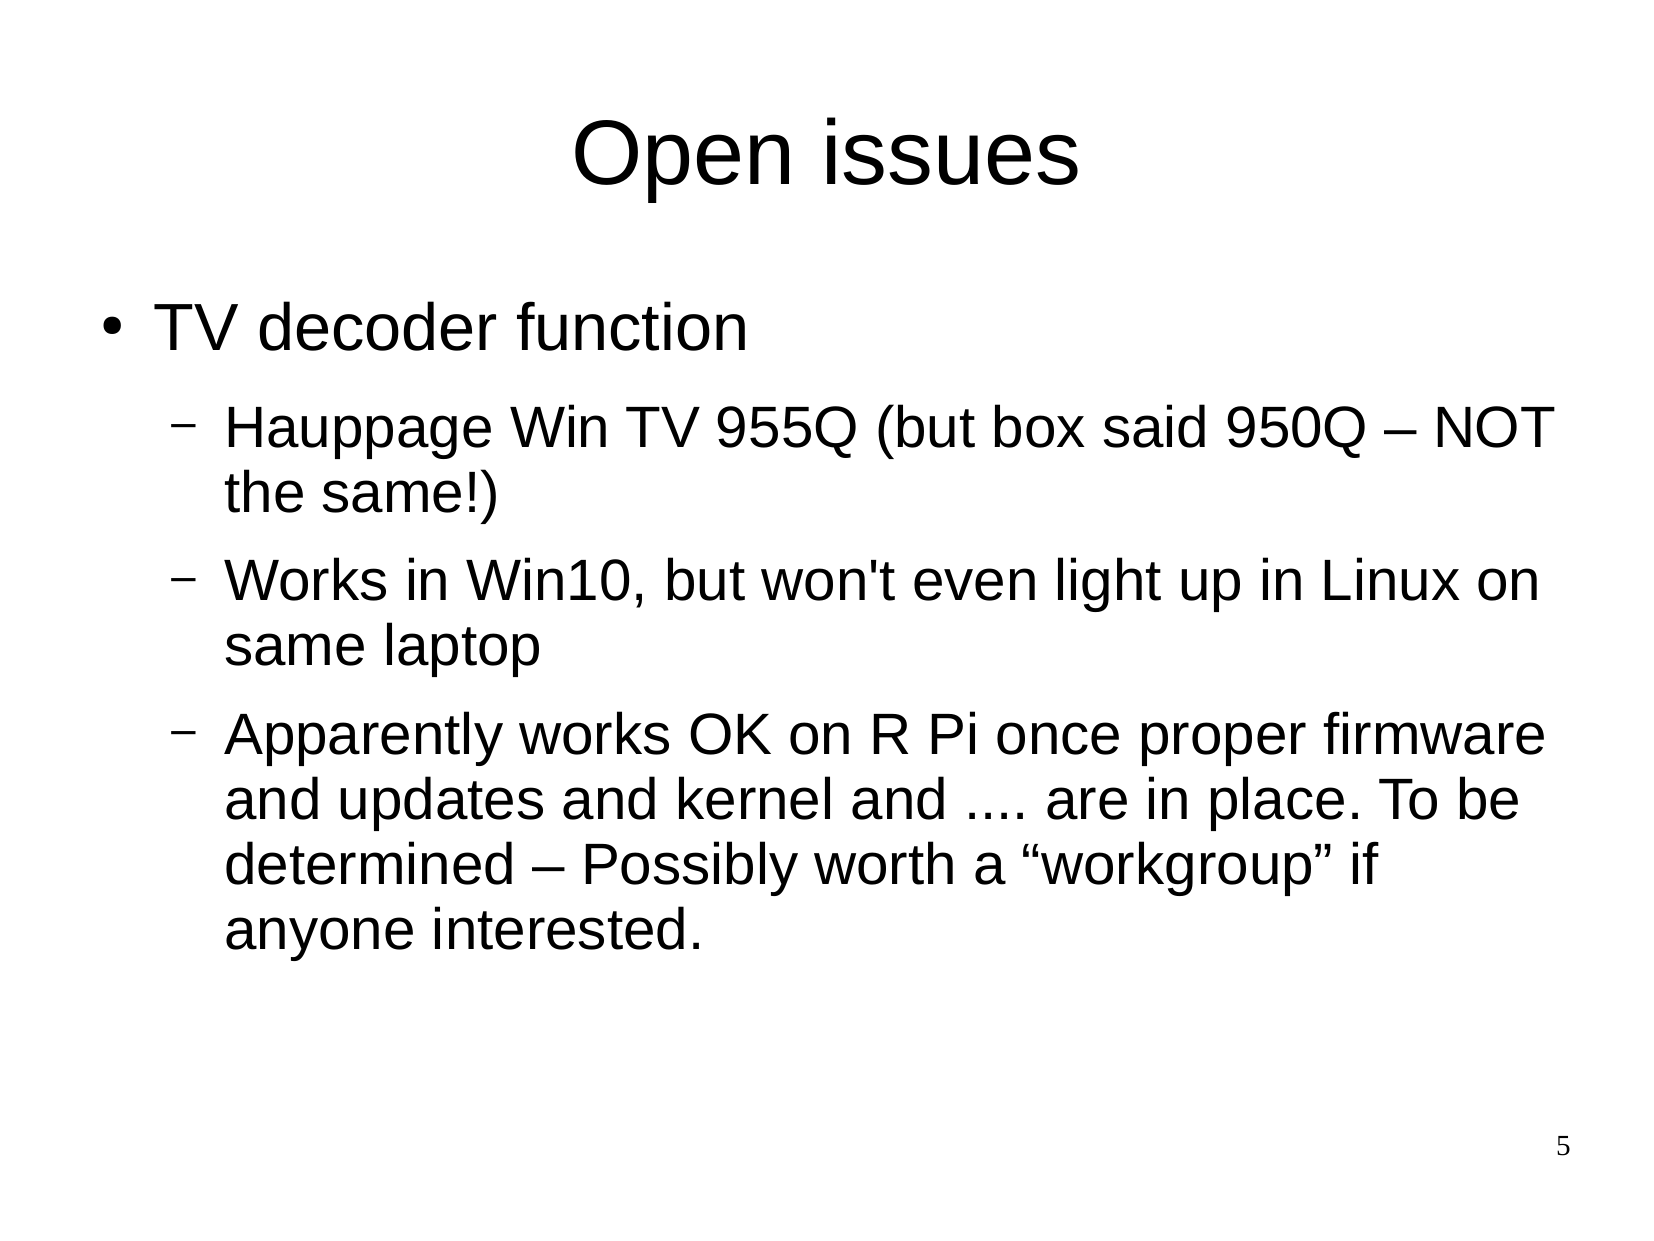

# Open issues
TV decoder function
Hauppage Win TV 955Q (but box said 950Q – NOT the same!)
Works in Win10, but won't even light up in Linux on same laptop
Apparently works OK on R Pi once proper firmware and updates and kernel and .... are in place. To be determined – Possibly worth a “workgroup” if anyone interested.
5